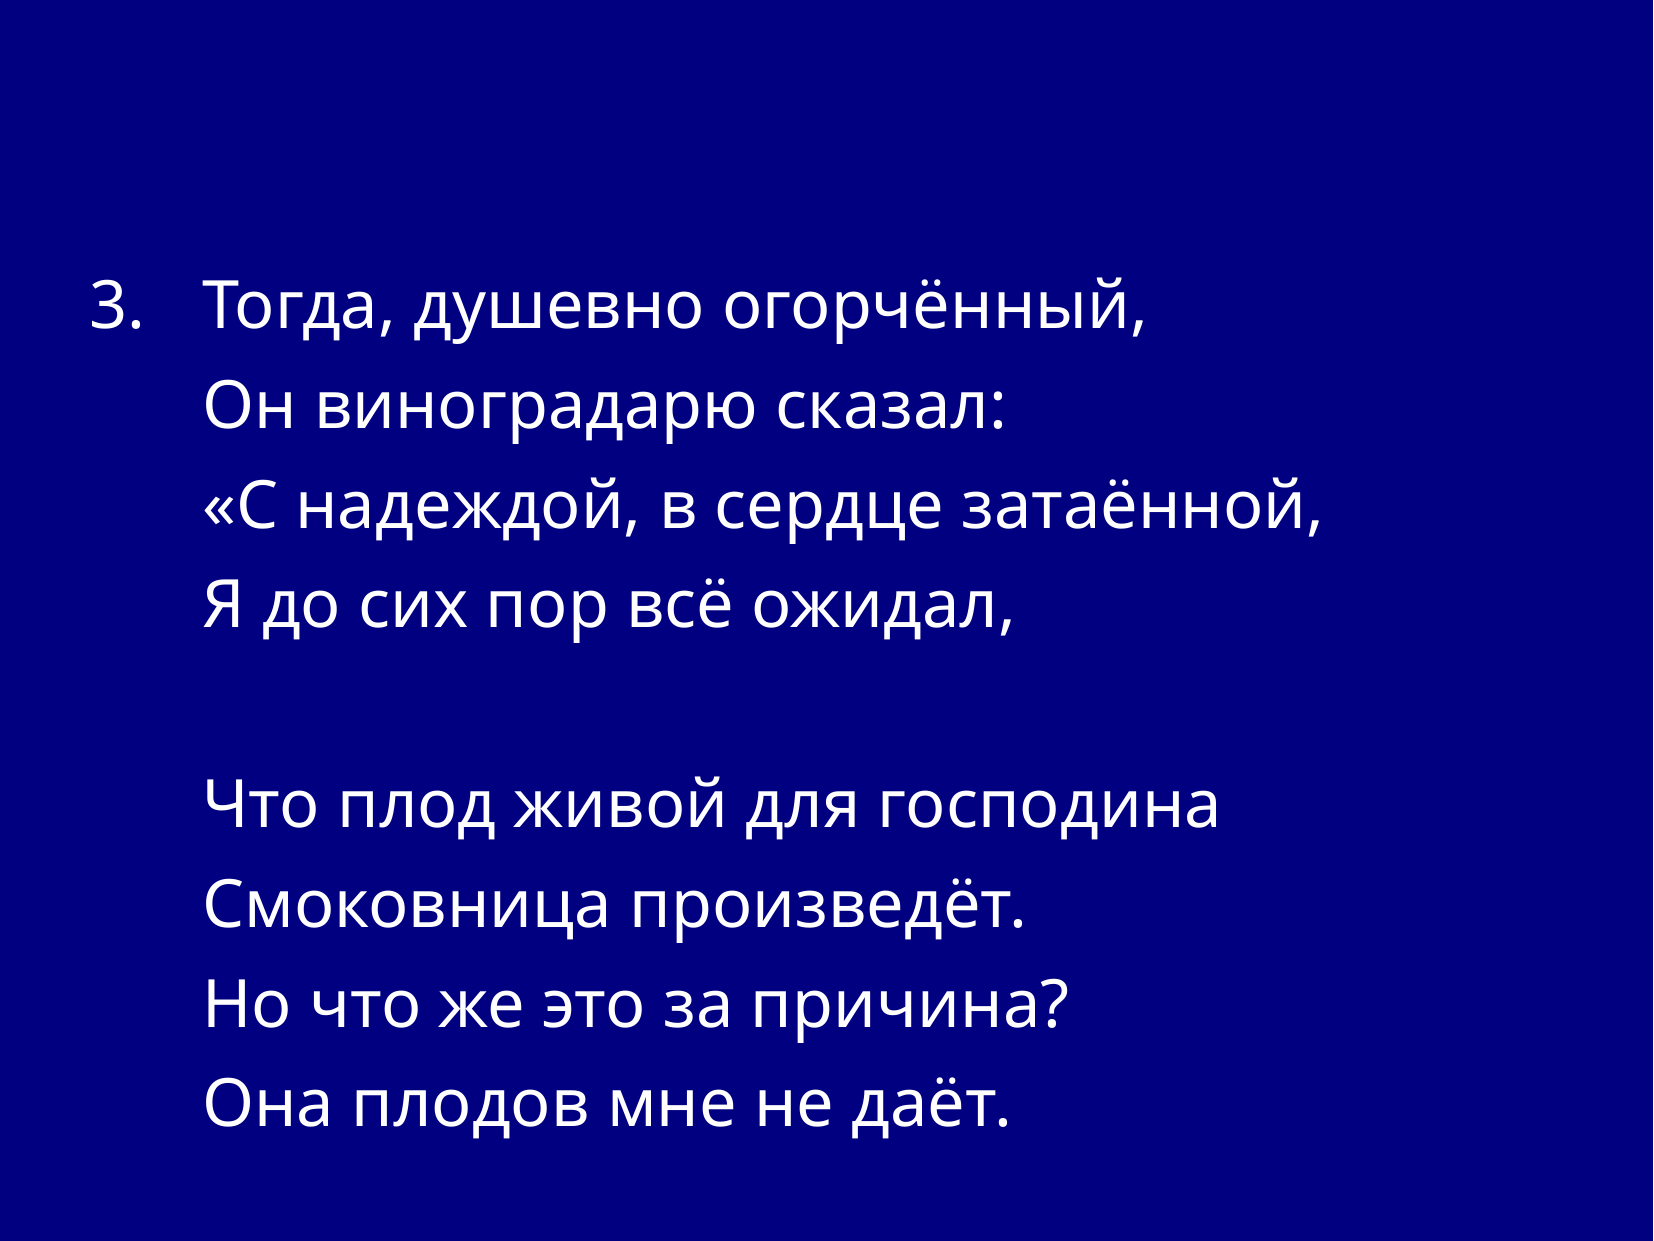

3.	Тогда, душевно огорчённый,
	Он виноградарю сказал:
	«С надеждой, в сердце затаённой,
	Я до сих пор всё ожидал,
	Что плод живой для господина
	Смоковница произведёт.
	Но что же это за причина?
	Она плодов мне не даёт.